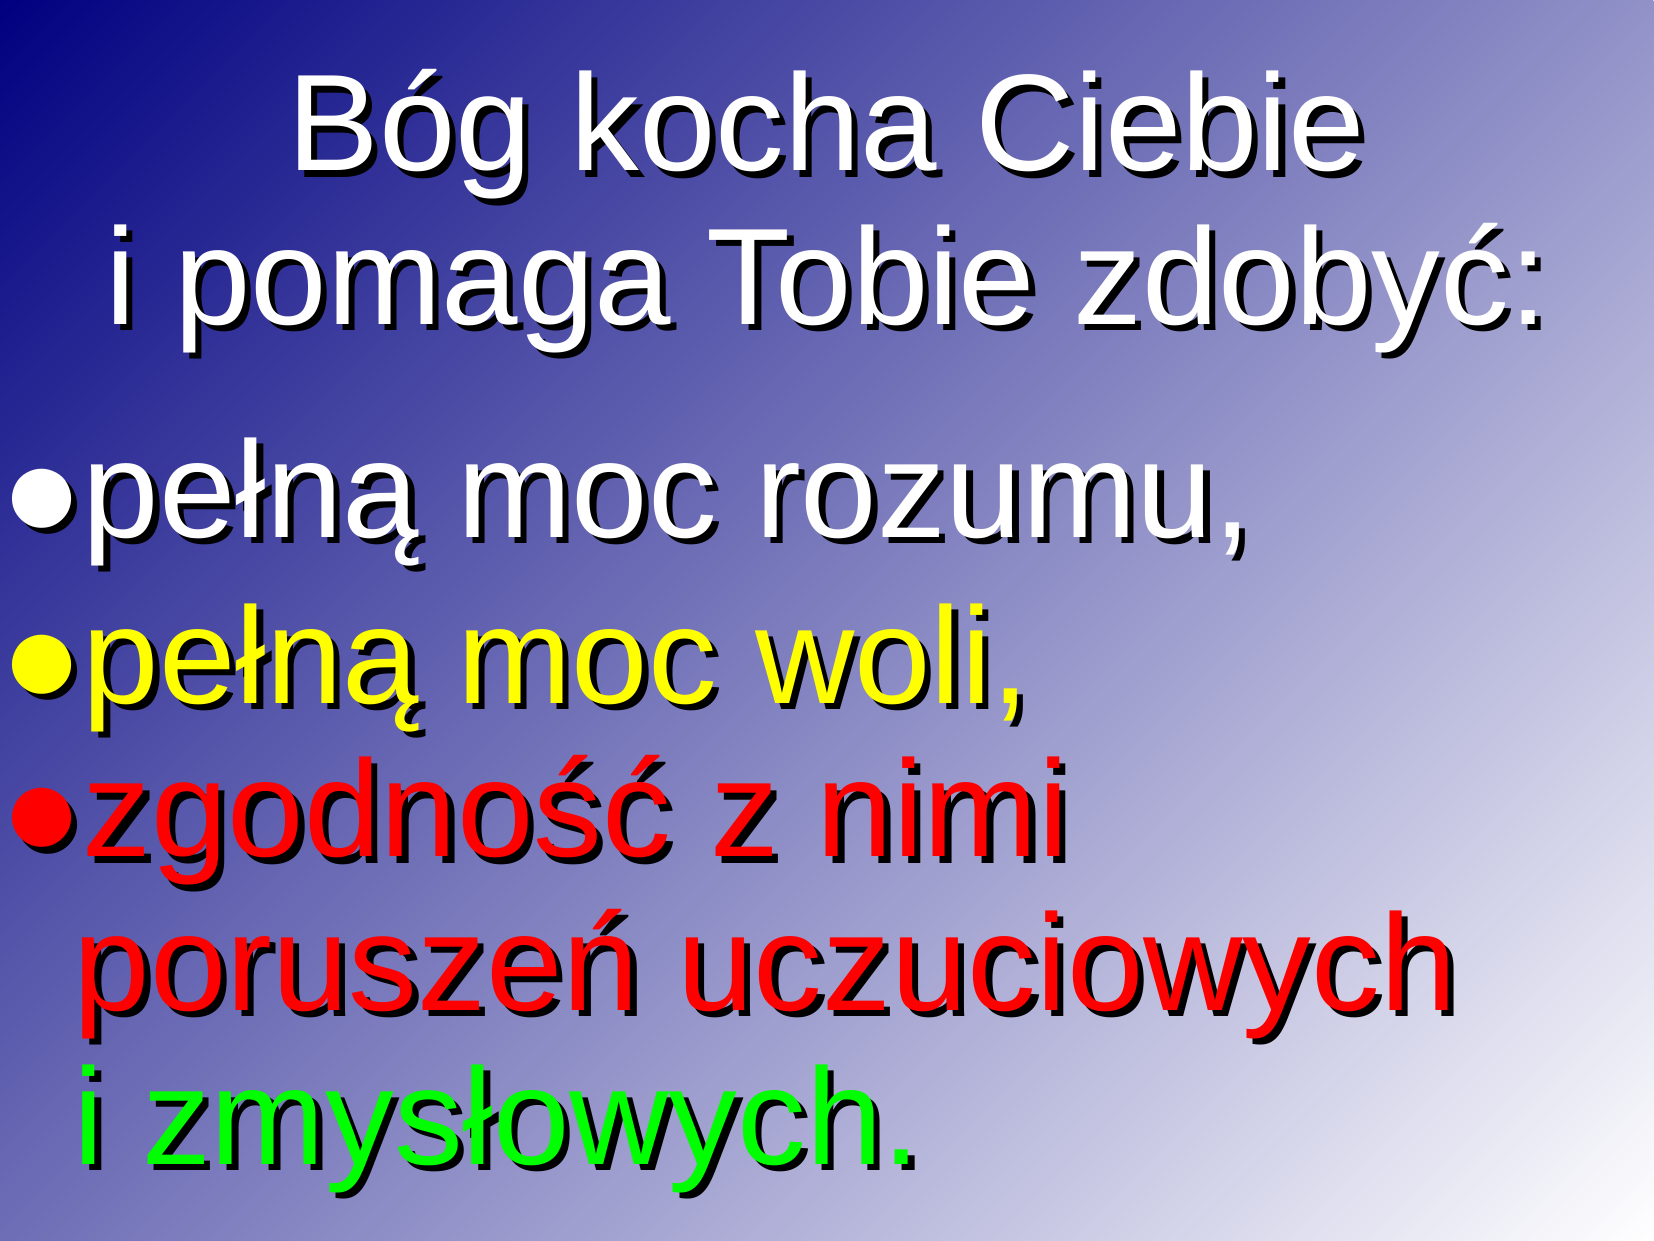

# Bóg kocha Ciebie
i pomaga Tobie zdobyć:
●pełną moc rozumu,
●pełną moc woli,
●zgodność z nimi
	poruszeń uczuciowych
	i zmysłowych.